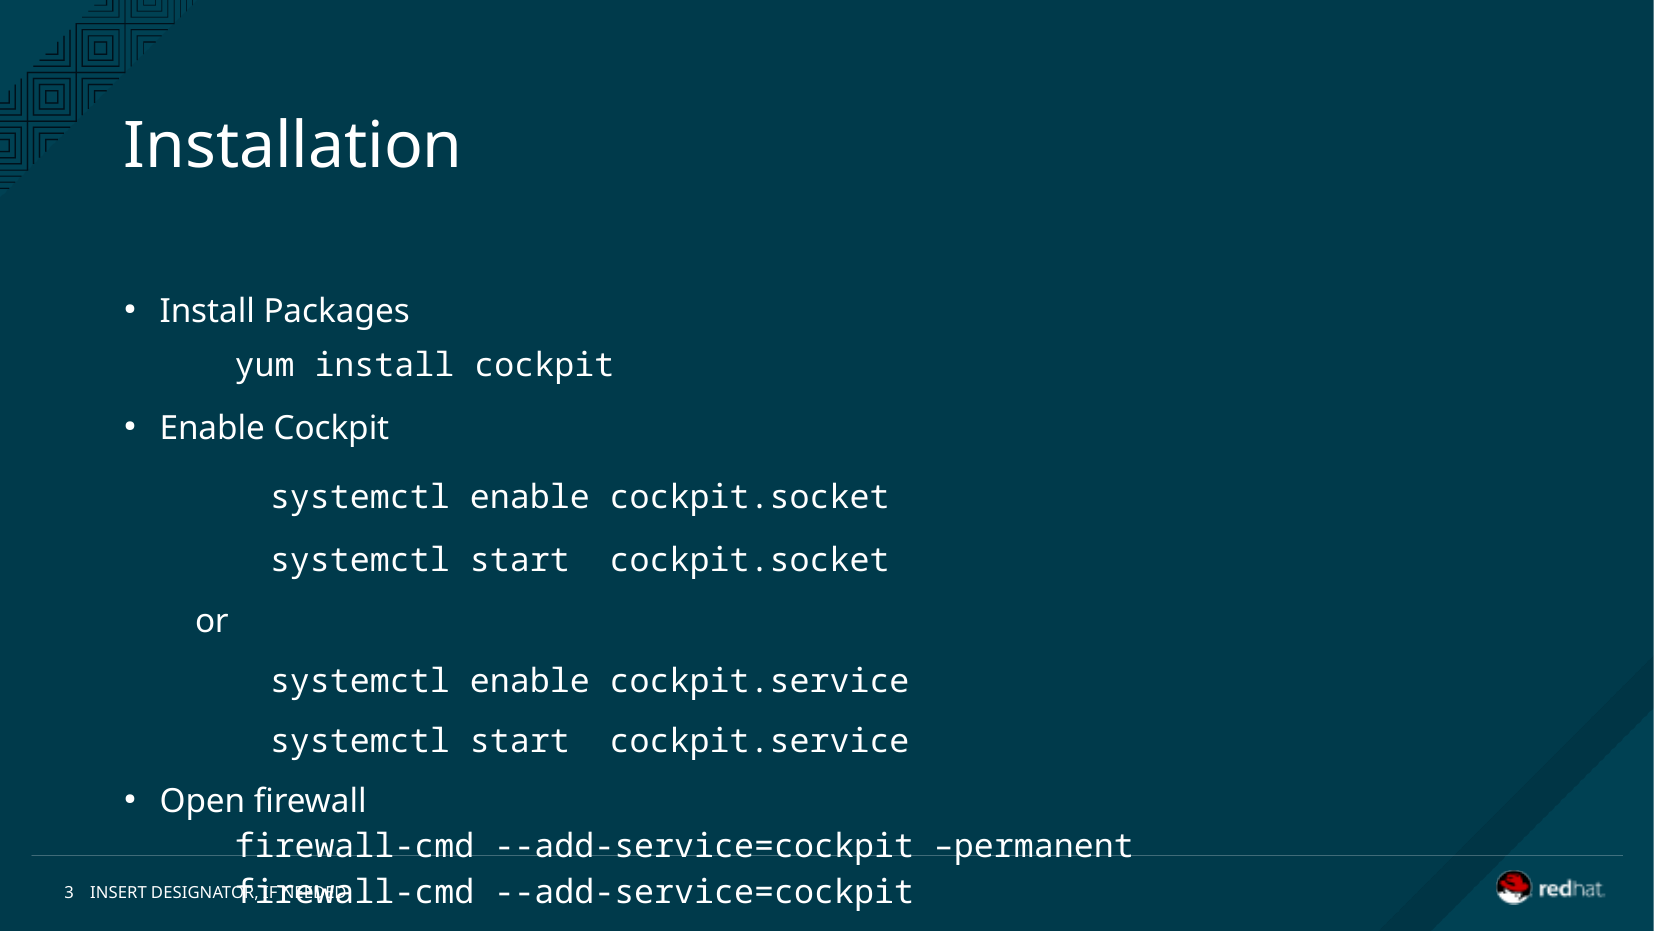

# Installation
Install Packages
	yum install cockpit
Enable Cockpit
	systemctl enable cockpit.socket
	systemctl start cockpit.socket
or
	systemctl enable cockpit.service
	systemctl start cockpit.service
Open firewall
	firewall-cmd --add-service=cockpit –permanent
	firewall-cmd --add-service=cockpit
3
INSERT DESIGNATOR, IF NEEDED